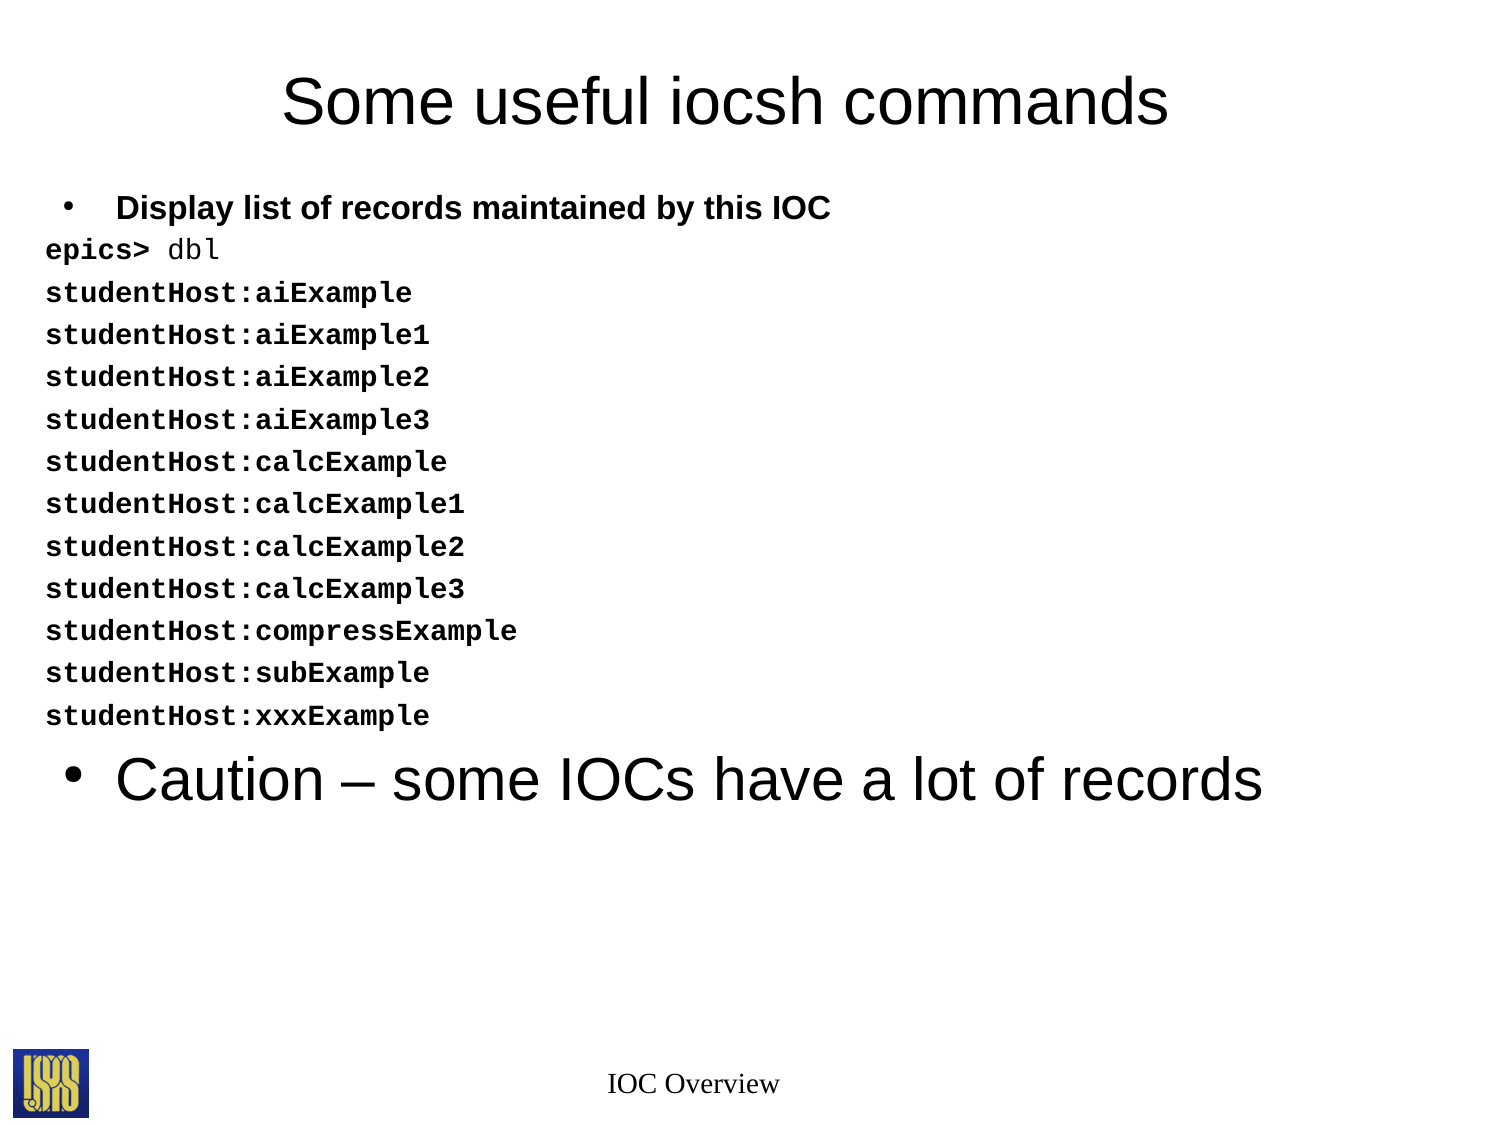

# Some useful iocsh commands
Display list of records maintained by this IOC
epics> dbl
studentHost:aiExample
studentHost:aiExample1
studentHost:aiExample2
studentHost:aiExample3
studentHost:calcExample
studentHost:calcExample1
studentHost:calcExample2
studentHost:calcExample3
studentHost:compressExample
studentHost:subExample
studentHost:xxxExample
Caution – some IOCs have a lot of records